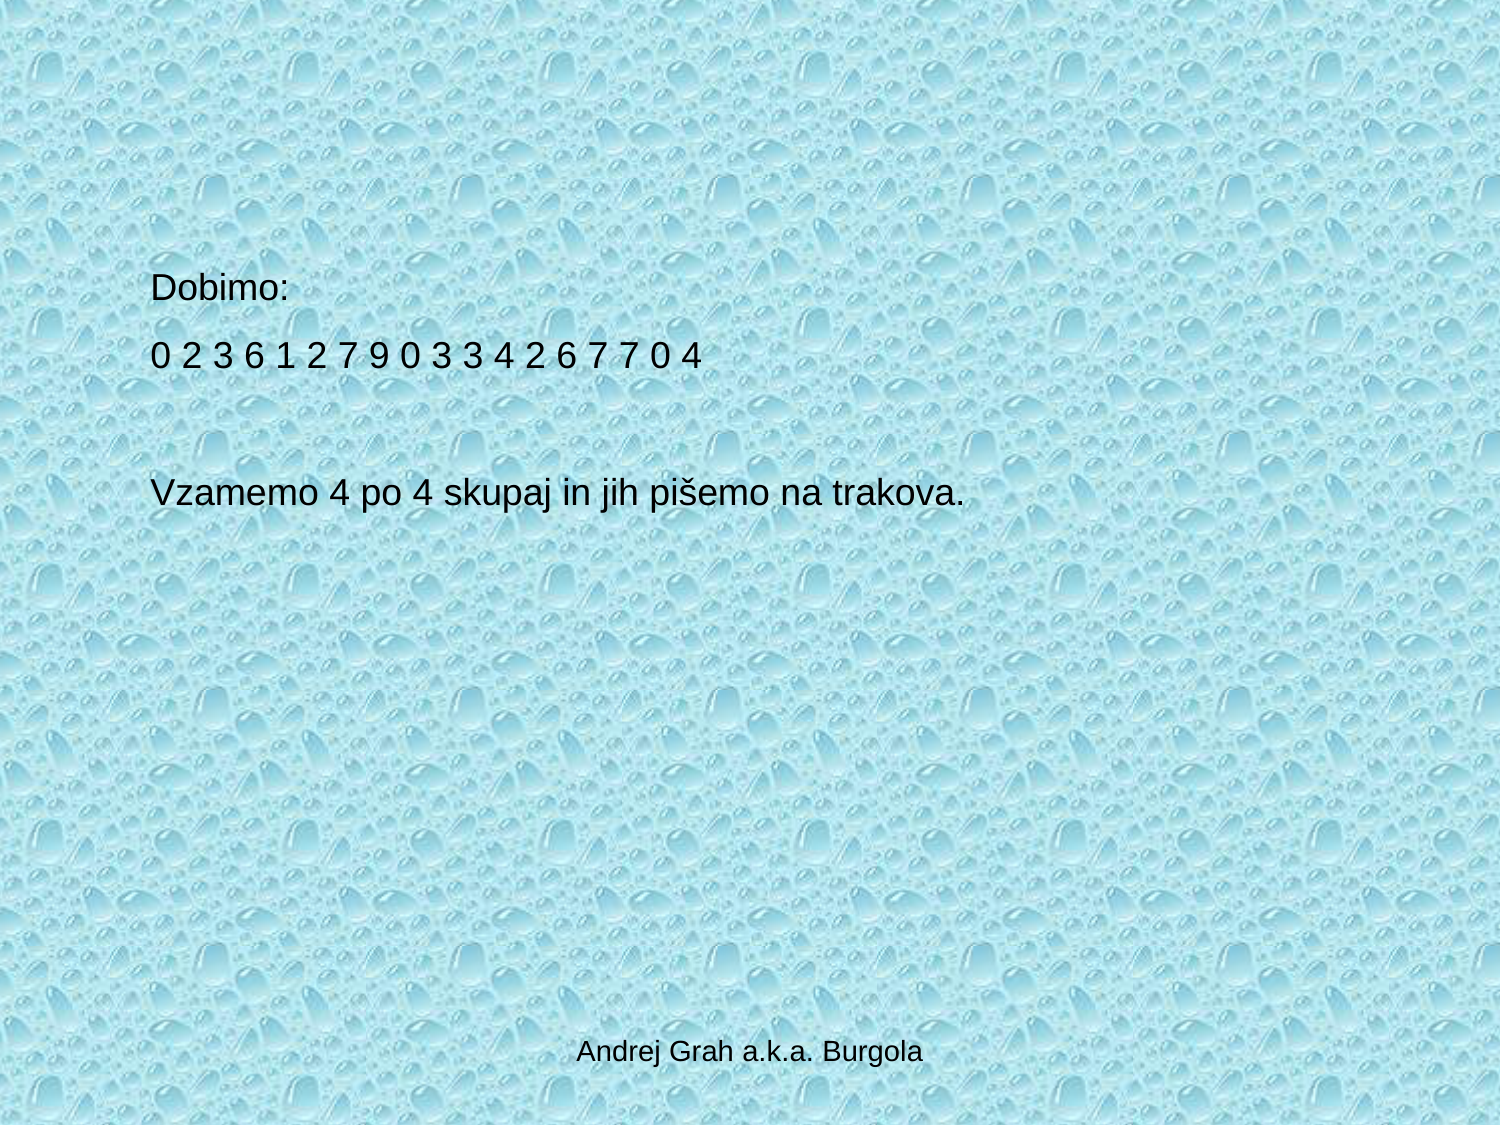

Dobimo:
0 2 3 6 1 2 7 9 0 3 3 4 2 6 7 7 0 4
Vzamemo 4 po 4 skupaj in jih pišemo na trakova.
Andrej Grah a.k.a. Burgola